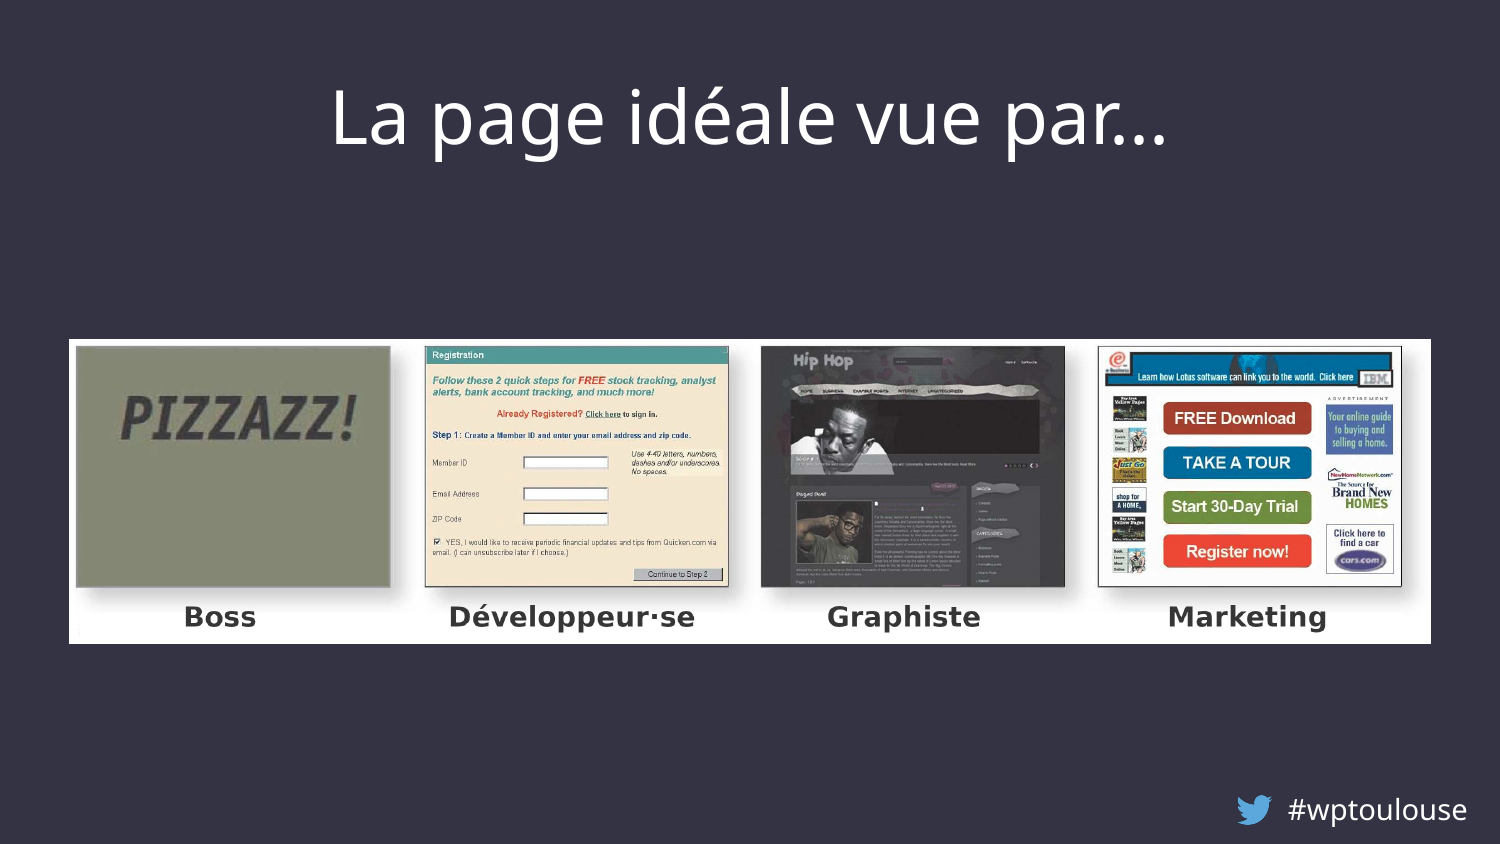

# La page idéale vue par...
#wptoulouse